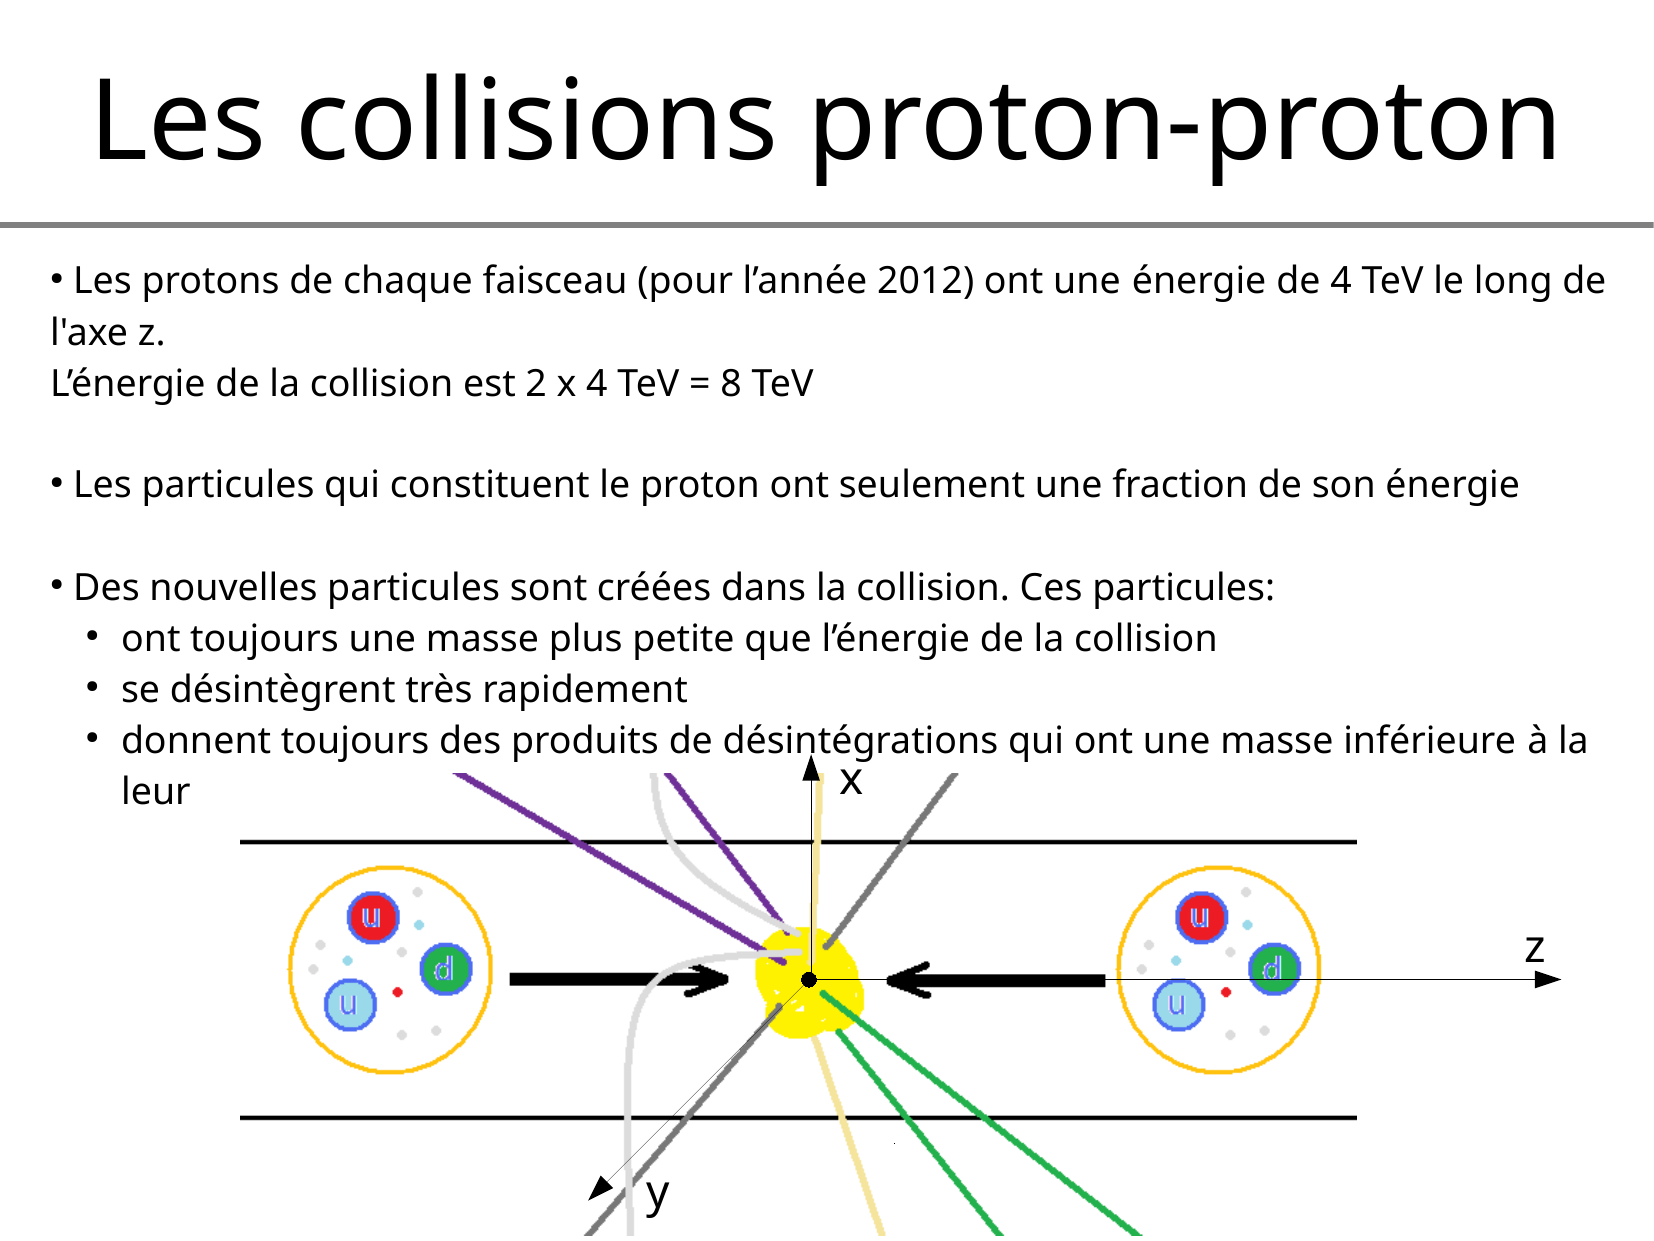

Les collisions proton-proton
 Les protons de chaque faisceau (pour l’année 2012) ont une énergie de 4 TeV le long de l'axe z.
L’énergie de la collision est 2 x 4 TeV = 8 TeV
 Les particules qui constituent le proton ont seulement une fraction de son énergie
 Des nouvelles particules sont créées dans la collision. Ces particules:
ont toujours une masse plus petite que l’énergie de la collision
se désintègrent très rapidement
donnent toujours des produits de désintégrations qui ont une masse inférieure à la leur
x
z
y